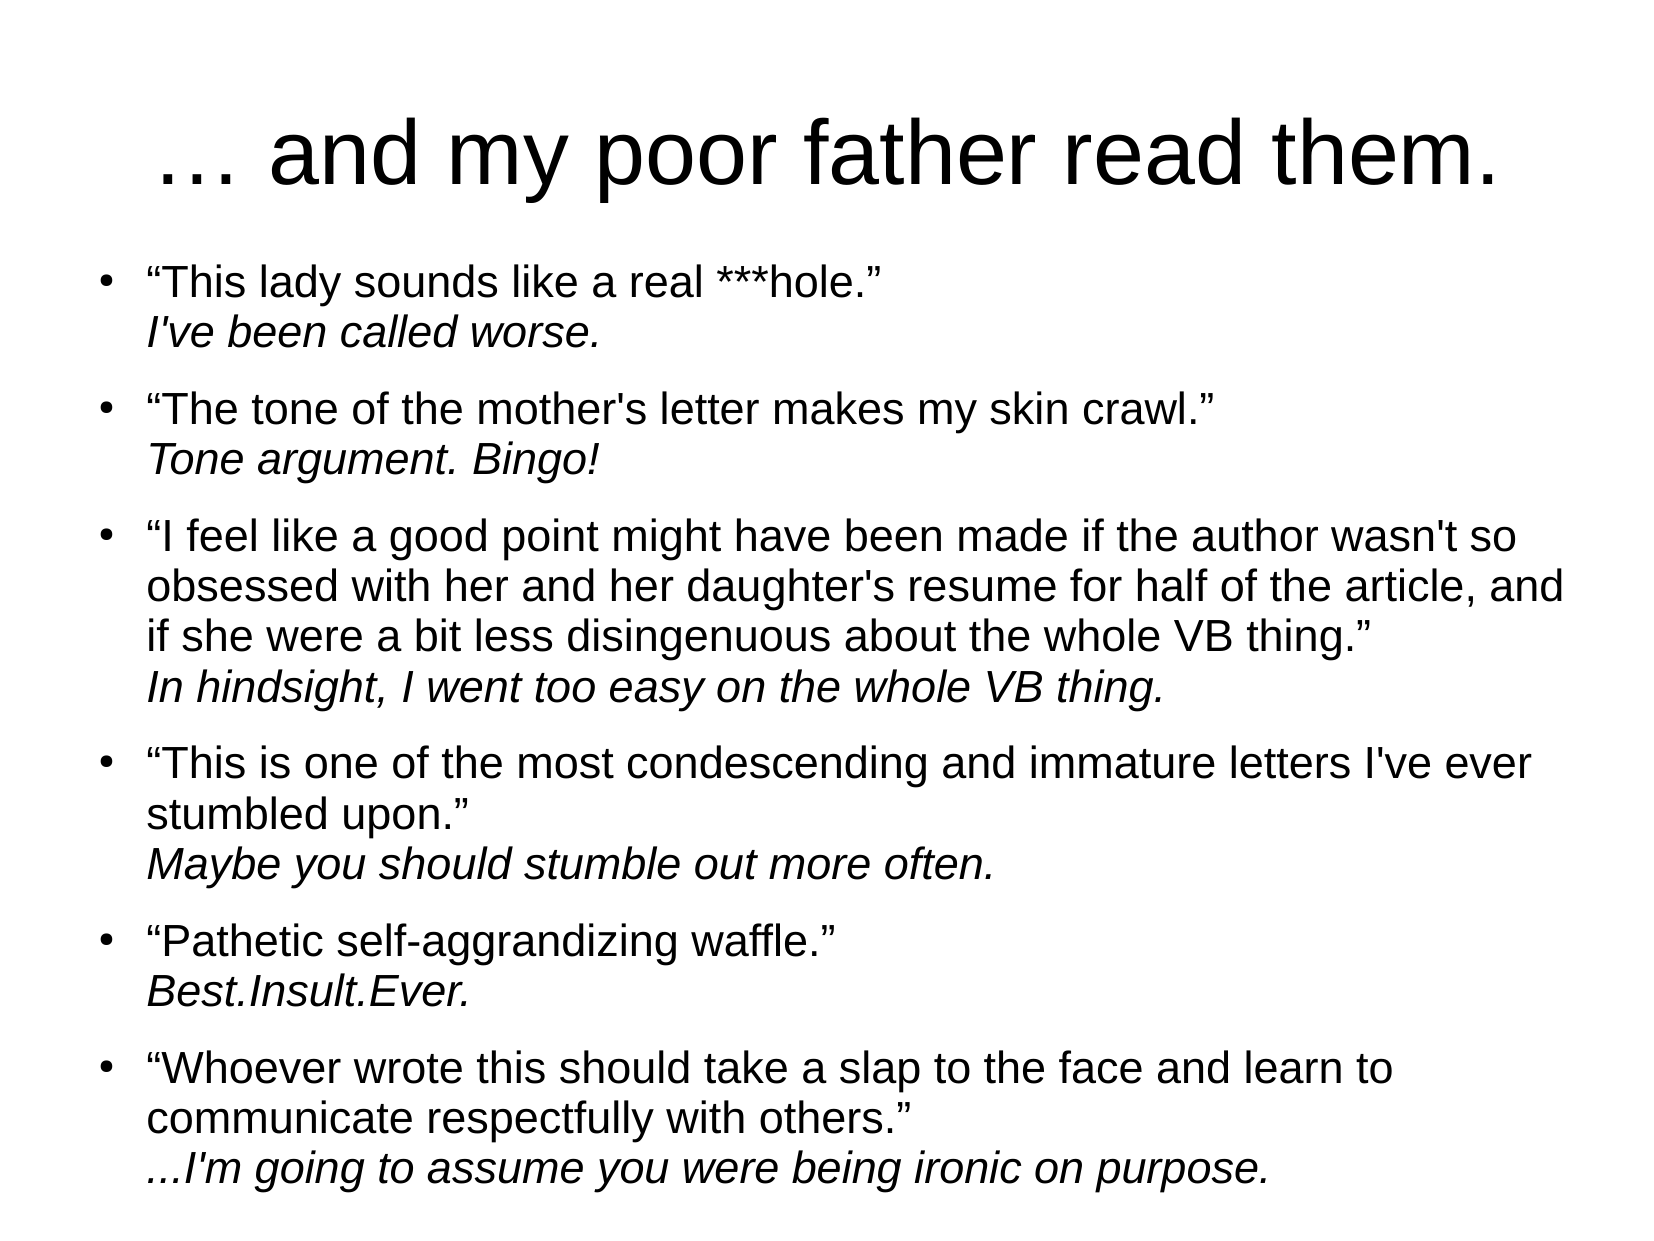

# … and my poor father read them.
“This lady sounds like a real ***hole.”
I've been called worse.
“The tone of the mother's letter makes my skin crawl.”
Tone argument. Bingo!
“I feel like a good point might have been made if the author wasn't so obsessed with her and her daughter's resume for half of the article, and if she were a bit less disingenuous about the whole VB thing.”
In hindsight, I went too easy on the whole VB thing.
“This is one of the most condescending and immature letters I've ever stumbled upon.”
Maybe you should stumble out more often.
“Pathetic self-aggrandizing waffle.”
Best.Insult.Ever.
“Whoever wrote this should take a slap to the face and learn to communicate respectfully with others.”
...I'm going to assume you were being ironic on purpose.